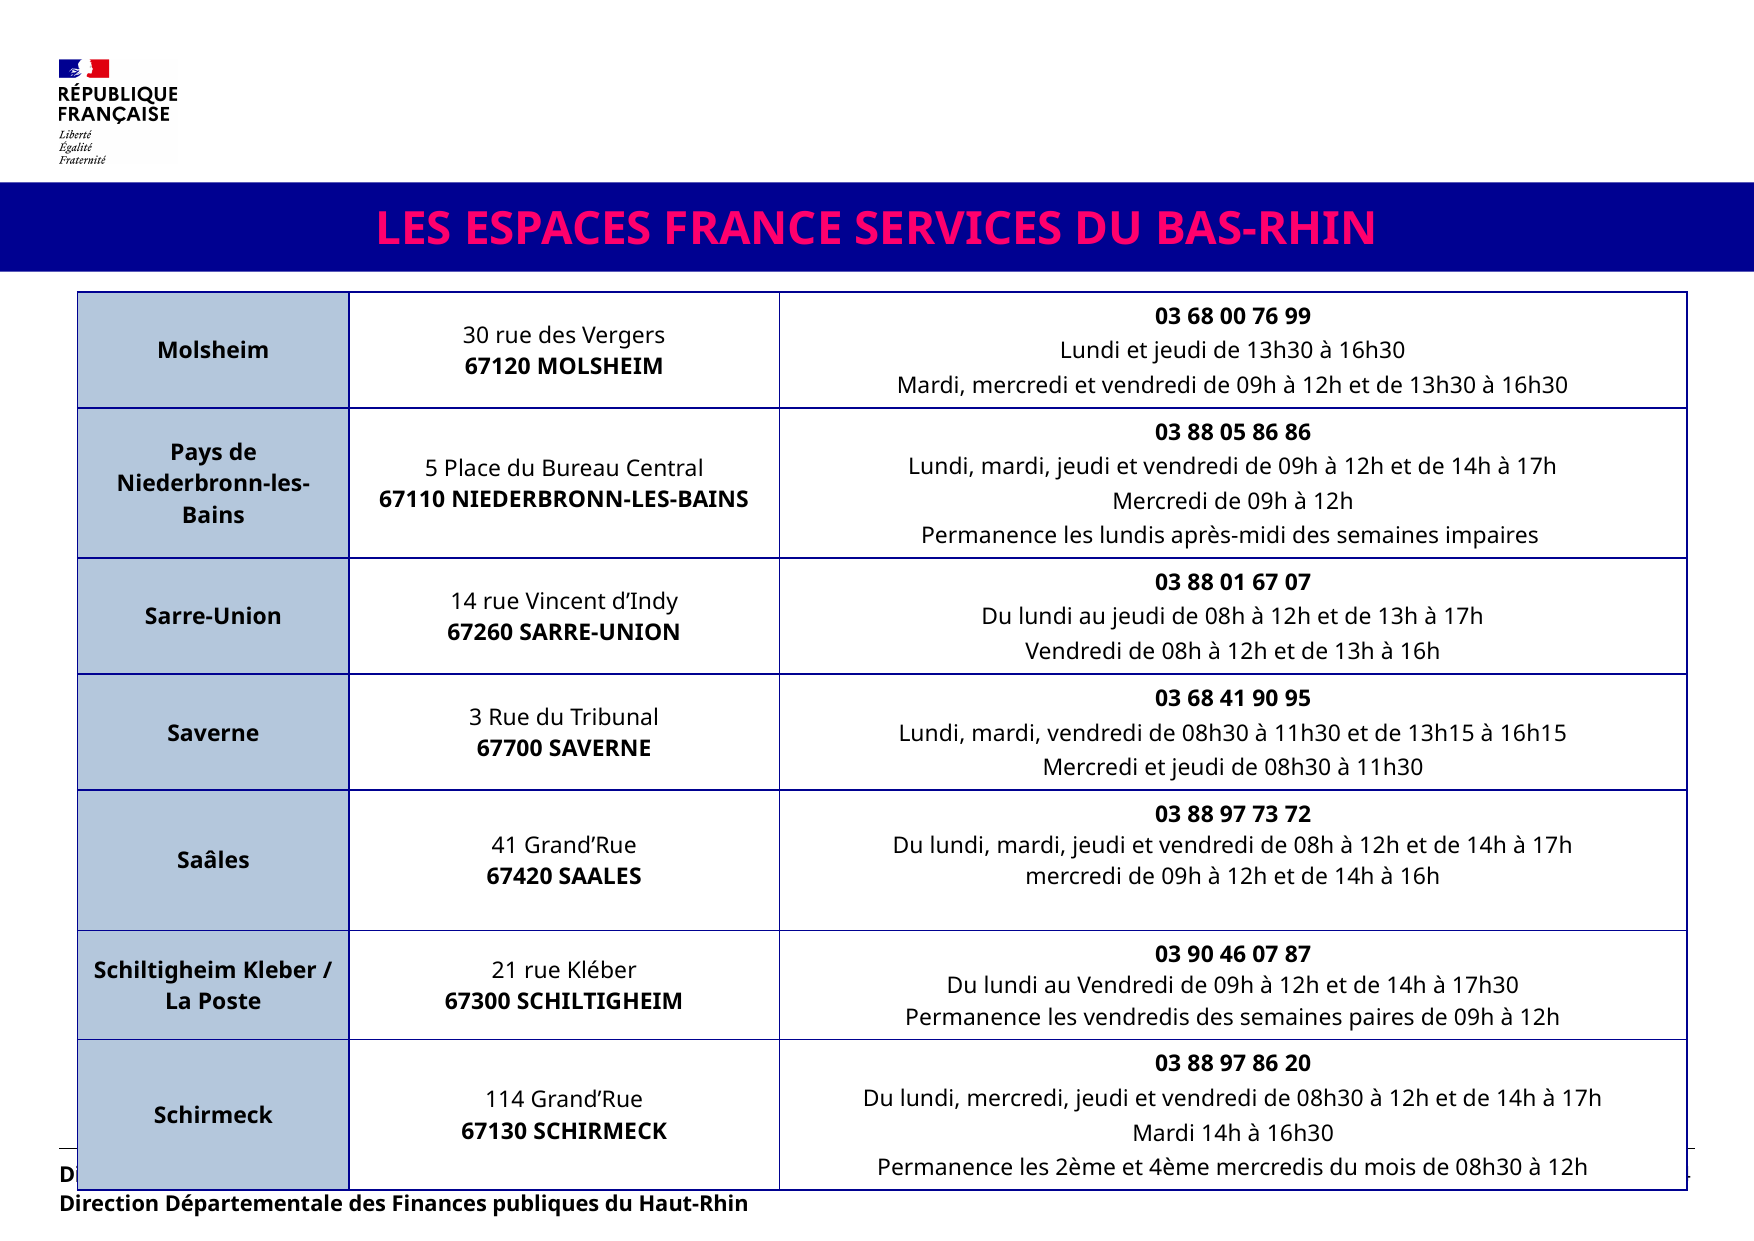

LES ESPACES FRANCE SERVICES DU BAS-RHIN
| Molsheim | 30 rue des Vergers 67120 MOLSHEIM | 03 68 00 76 99 Lundi et jeudi de 13h30 à 16h30 Mardi, mercredi et vendredi de 09h à 12h et de 13h30 à 16h30 |
| --- | --- | --- |
| Pays de Niederbronn-les-Bains | 5 Place du Bureau Central 67110 NIEDERBRONN-LES-BAINS | 03 88 05 86 86 Lundi, mardi, jeudi et vendredi de 09h à 12h et de 14h à 17h Mercredi de 09h à 12h Permanence les lundis après-midi des semaines impaires |
| Sarre-Union | 14 rue Vincent d’Indy 67260 SARRE-UNION | 03 88 01 67 07 Du lundi au jeudi de 08h à 12h et de 13h à 17h Vendredi de 08h à 12h et de 13h à 16h |
| Saverne | 3 Rue du Tribunal 67700 SAVERNE | 03 68 41 90 95 Lundi, mardi, vendredi de 08h30 à 11h30 et de 13h15 à 16h15 Mercredi et jeudi de 08h30 à 11h30 |
| Saâles | 41 Grand’Rue 67420 SAALES | 03 88 97 73 72 Du lundi, mardi, jeudi et vendredi de 08h à 12h et de 14h à 17h mercredi de 09h à 12h et de 14h à 16h |
| Schiltigheim Kleber / La Poste | 21 rue Kléber 67300 SCHILTIGHEIM | 03 90 46 07 87 Du lundi au Vendredi de 09h à 12h et de 14h à 17h30 Permanence les vendredis des semaines paires de 09h à 12h |
| Schirmeck | 114 Grand’Rue 67130 SCHIRMECK | 03 88 97 86 20 Du lundi, mercredi, jeudi et vendredi de 08h30 à 12h et de 14h à 17h Mardi 14h à 16h30 Permanence les 2ème et 4ème mercredis du mois de 08h30 à 12h |